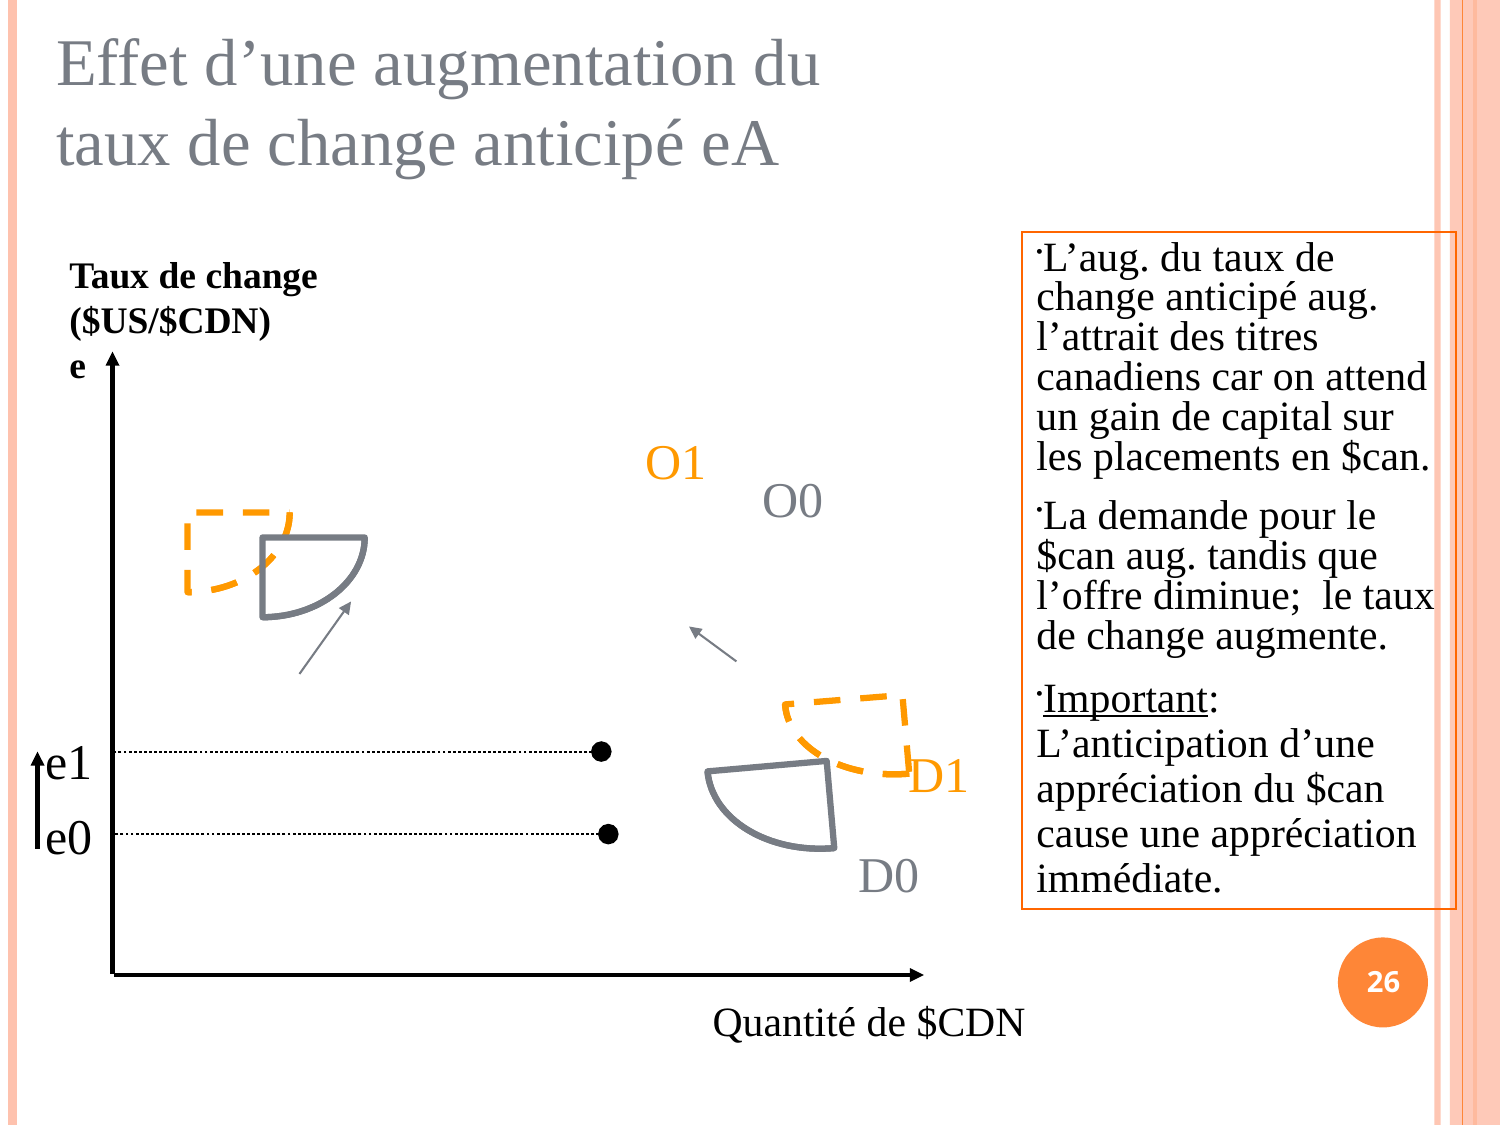

Effet d’une augmentation du
taux de change anticipé eA
L’aug. du taux de change anticipé aug. l’attrait des titres canadiens car on attend un gain de capital sur les placements en $can.
La demande pour le $can aug. tandis que l’offre diminue; le taux de change augmente.
Important: L’anticipation d’une appréciation du $can cause une appréciation immédiate.
Taux de change
($US/$CDN)
e
O1
O0
e1
D1
e0
D0
Quantité de $CDN